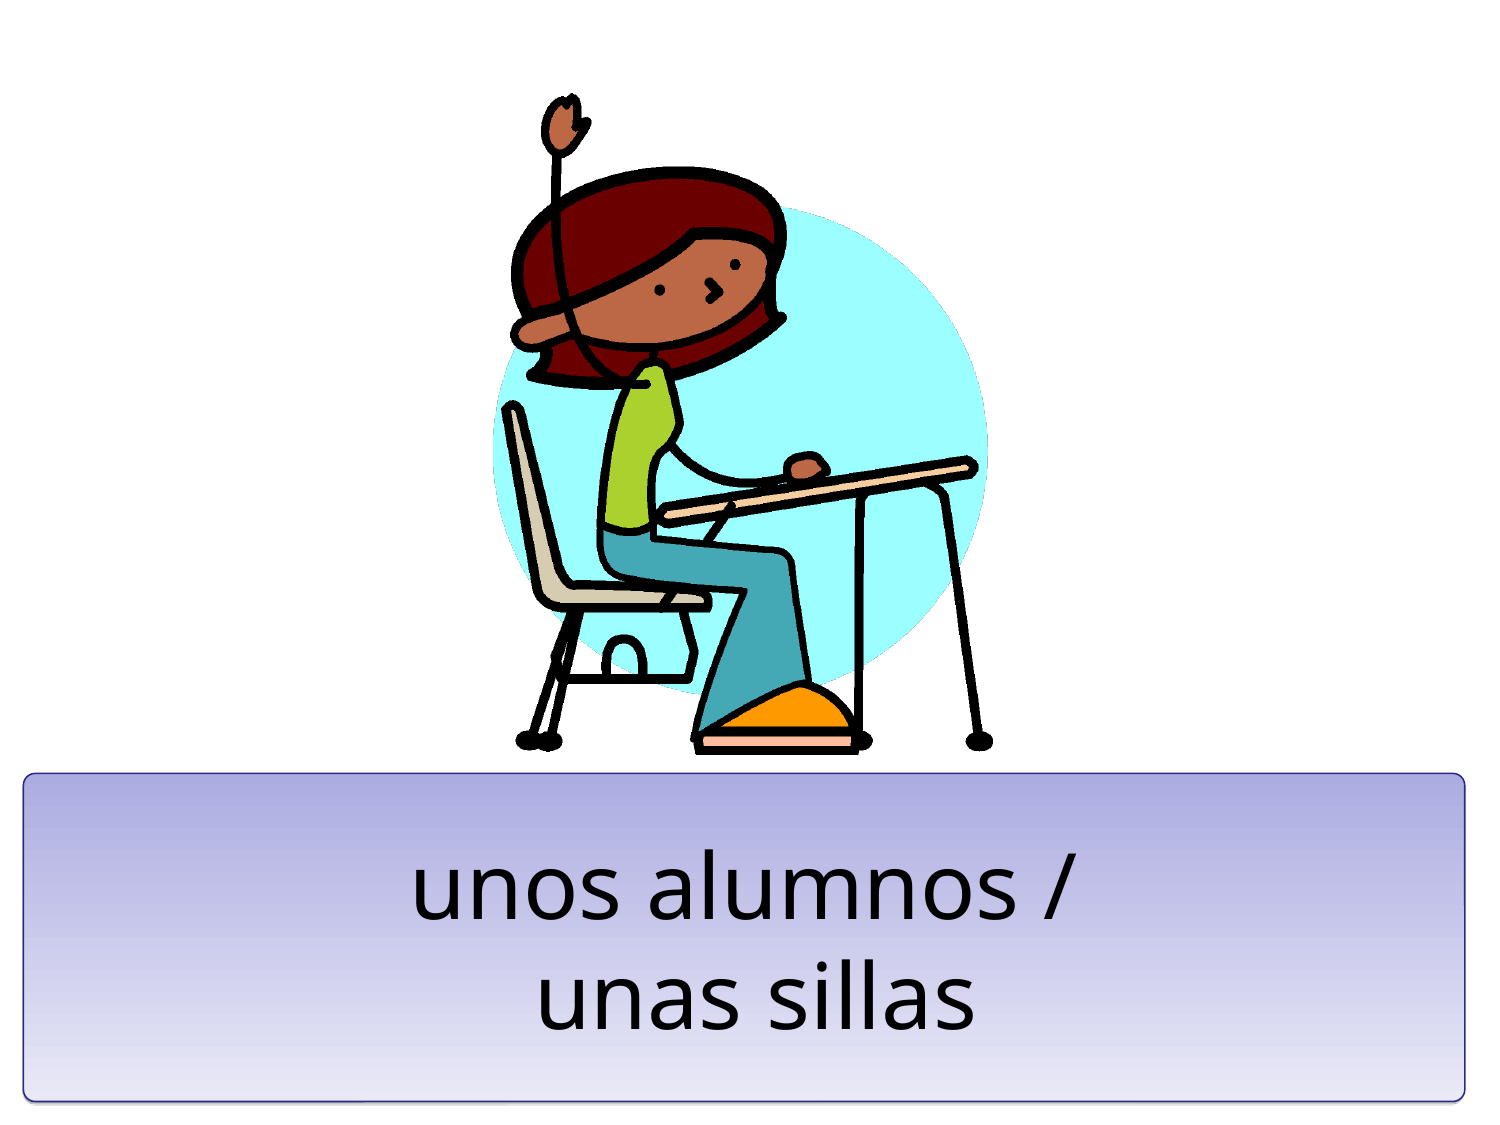

unos alumnos /
 unas sillas
unos alumnos